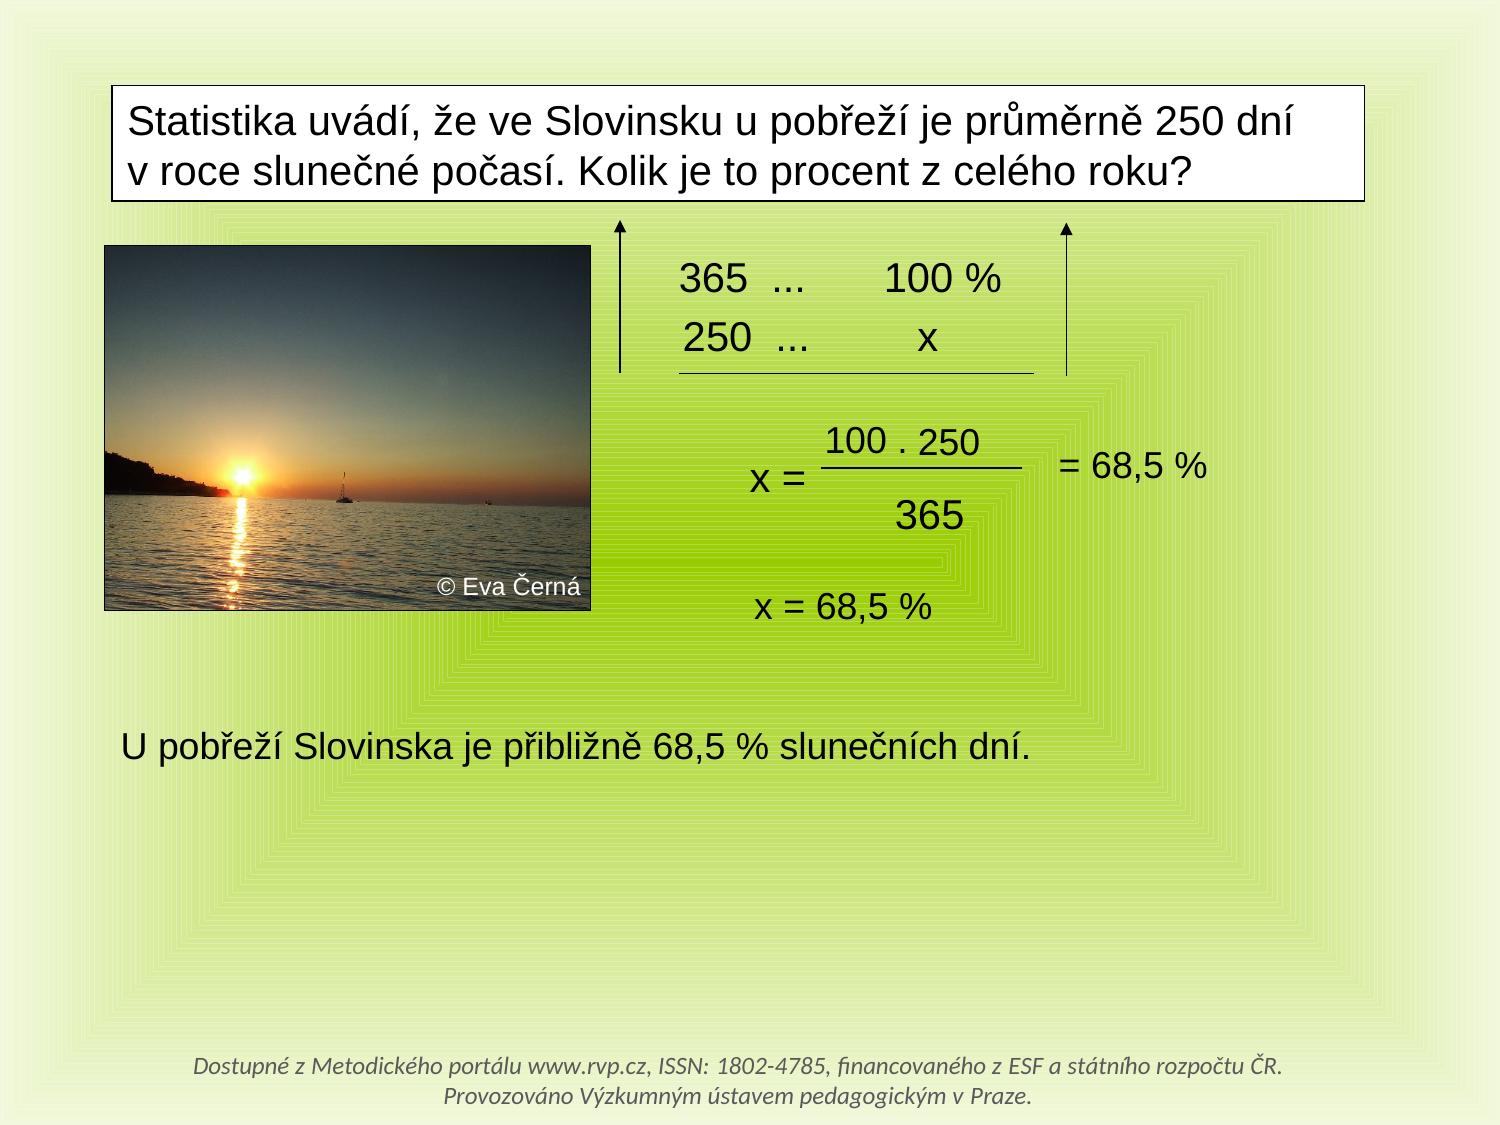

# Statistika uvádí, že ve Slovinsku u pobřeží je průměrně 250 dní v roce slunečné počasí. Kolik je to procent z celého roku?
365 ...
100 %
© Eva Černá
250 ...
 x
100 .
250
= 68,5 %
x =
365
x = 68,5 %
U pobřeží Slovinska je přibližně 68,5 % slunečních dní.
Dostupné z Metodického portálu www.rvp.cz, ISSN: 1802-4785, financovaného z ESF a státního rozpočtu ČR. Provozováno Výzkumným ústavem pedagogickým v Praze.